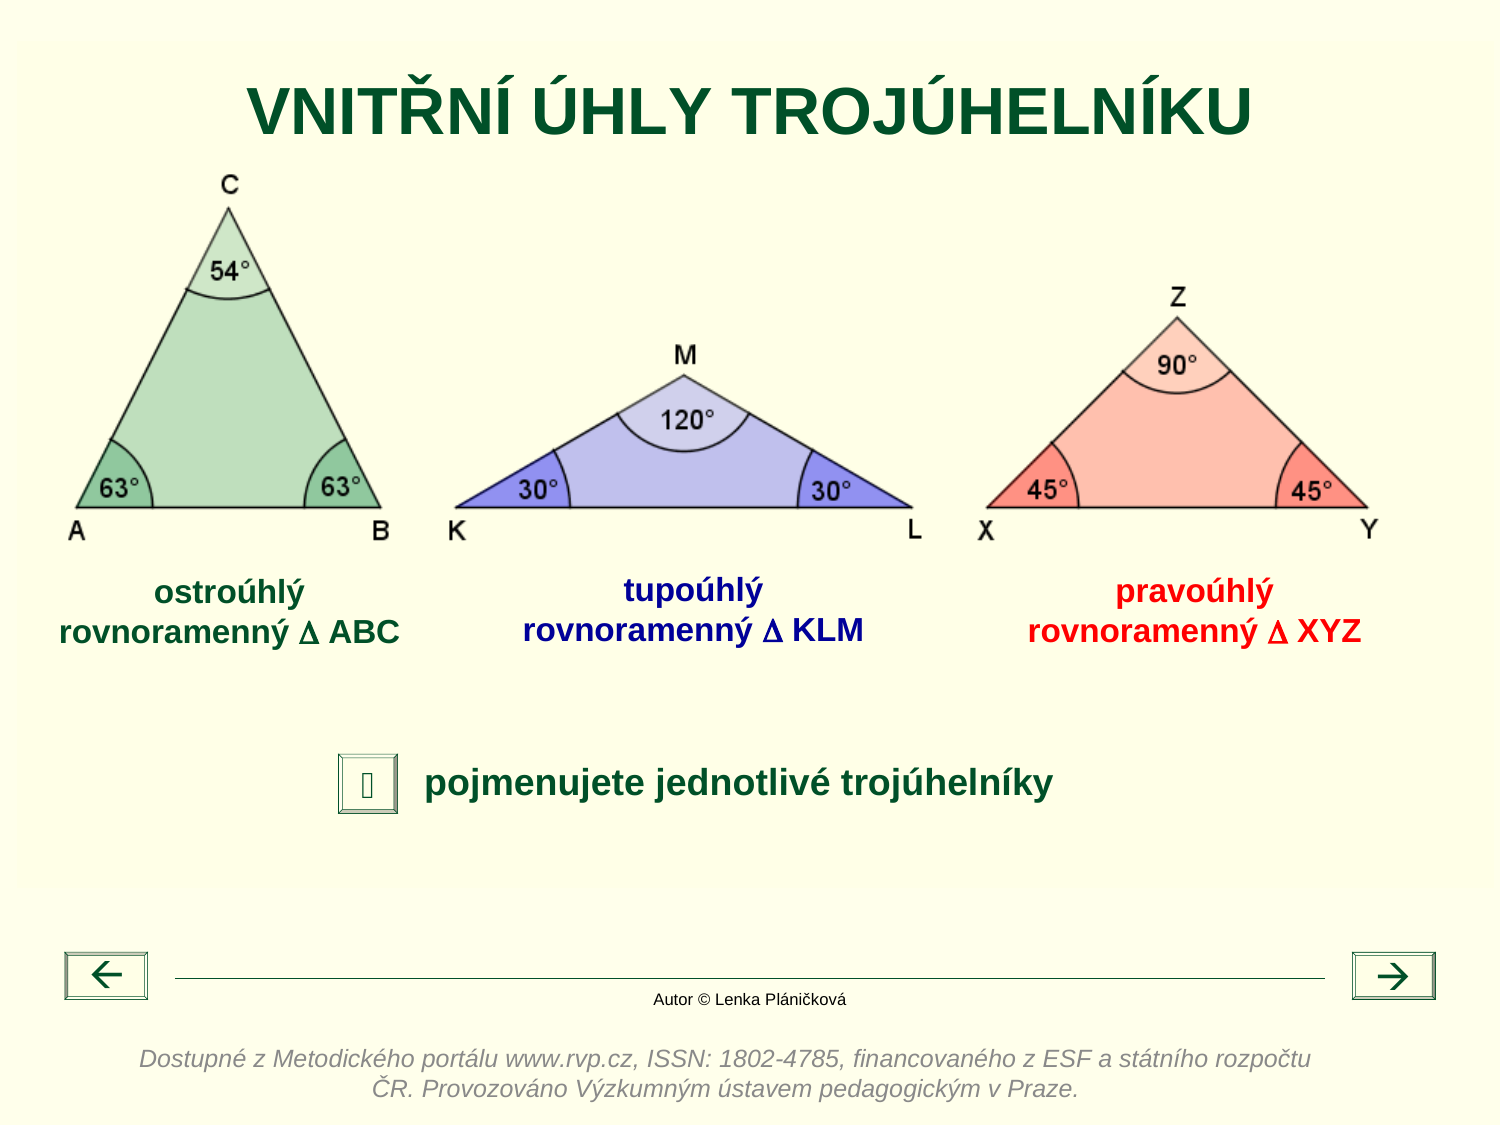

# VNITŘNÍ ÚHLY TROJÚHELNÍKU
tupoúhlý
rovnoramenný  KLM
pravoúhlý
rovnoramenný  XYZ
ostroúhlý
rovnoramenný  ABC
pojmenujete jednotlivé trojúhelníky



Autor © Lenka Pláničková
Dostupné z Metodického portálu www.rvp.cz, ISSN: 1802-4785, financovaného z ESF a státního rozpočtu ČR. Provozováno Výzkumným ústavem pedagogickým v Praze.